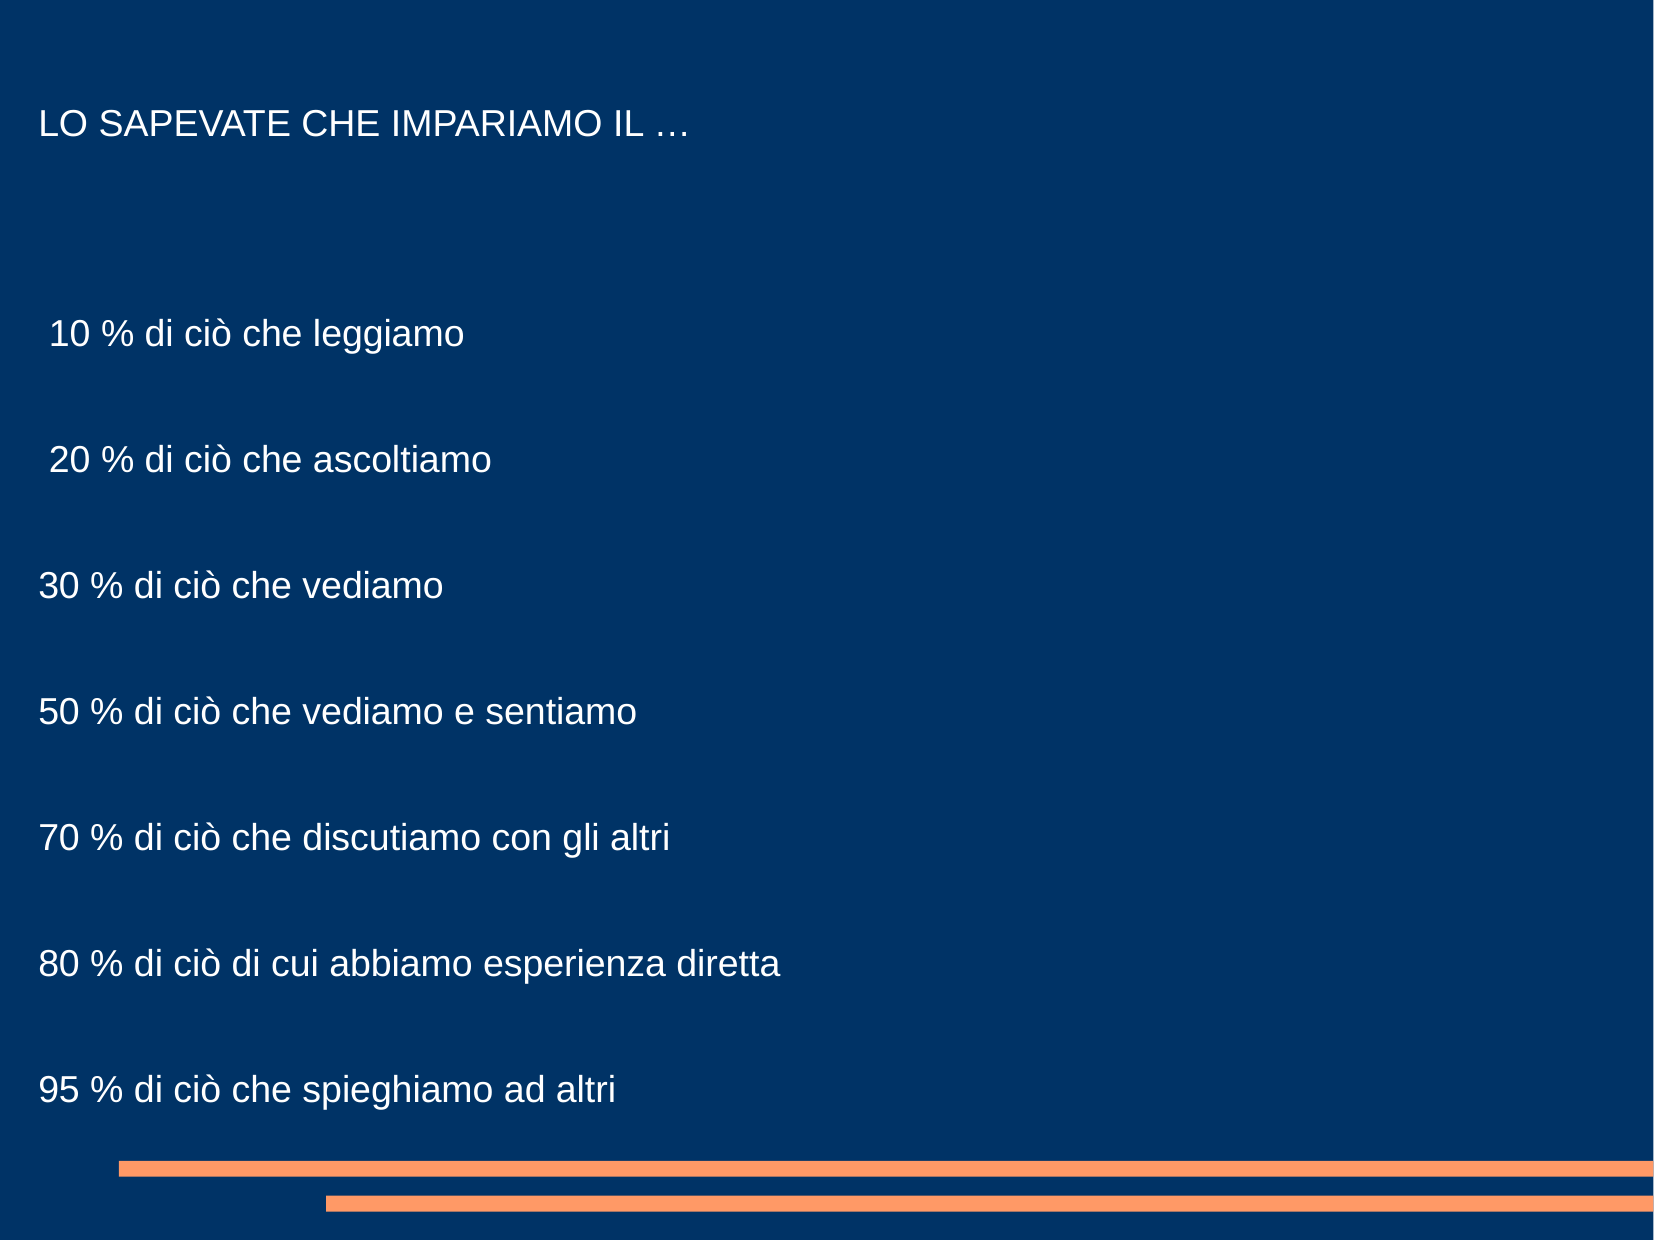

LO SAPEVATE CHE IMPARIAMO IL …
 10 % di ciò che leggiamo
 20 % di ciò che ascoltiamo
30 % di ciò che vediamo
50 % di ciò che vediamo e sentiamo
70 % di ciò che discutiamo con gli altri
80 % di ciò di cui abbiamo esperienza diretta
95 % di ciò che spieghiamo ad altri